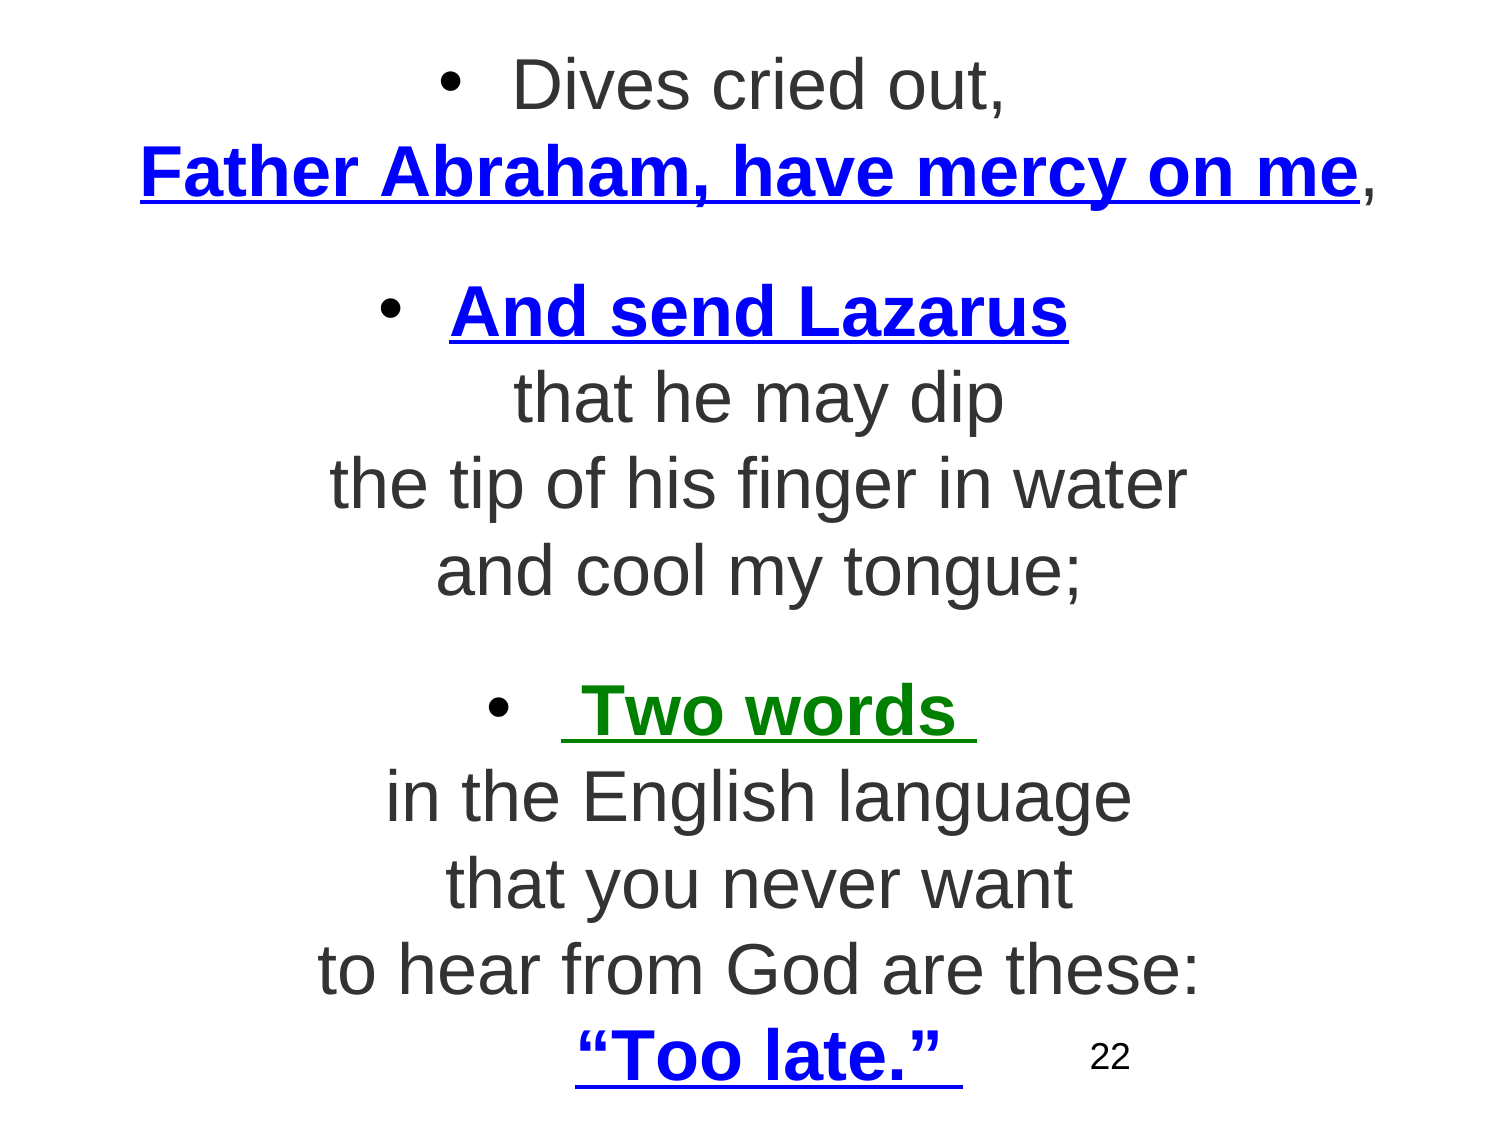

# Dives cried out, Father Abraham, have mercy on me,
And send Lazarus
that he may dip
the tip of his finger in water
and cool my tongue;
 Two words
in the English language
that you never want
to hear from God are these:
“Too late.”
22